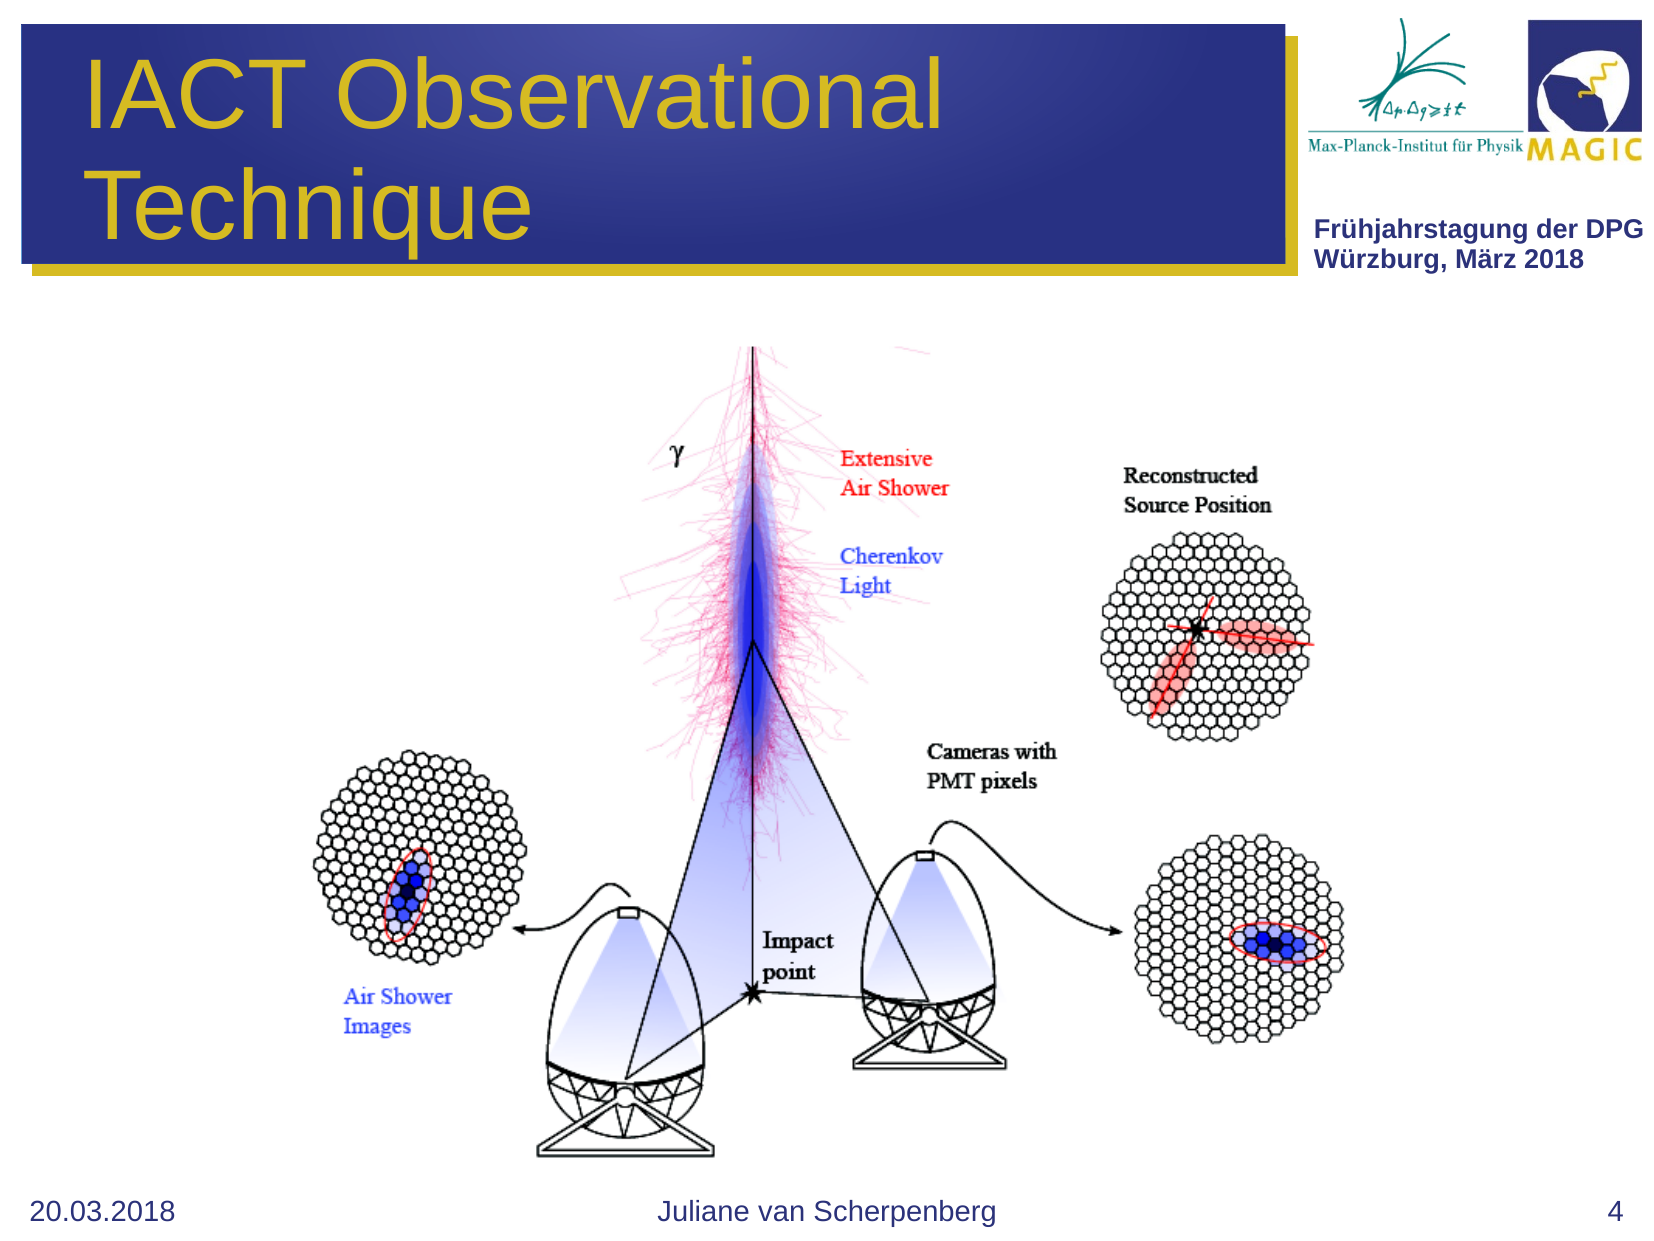

# IACT Observational Technique
20.03.2018
Juliane van Scherpenberg
4